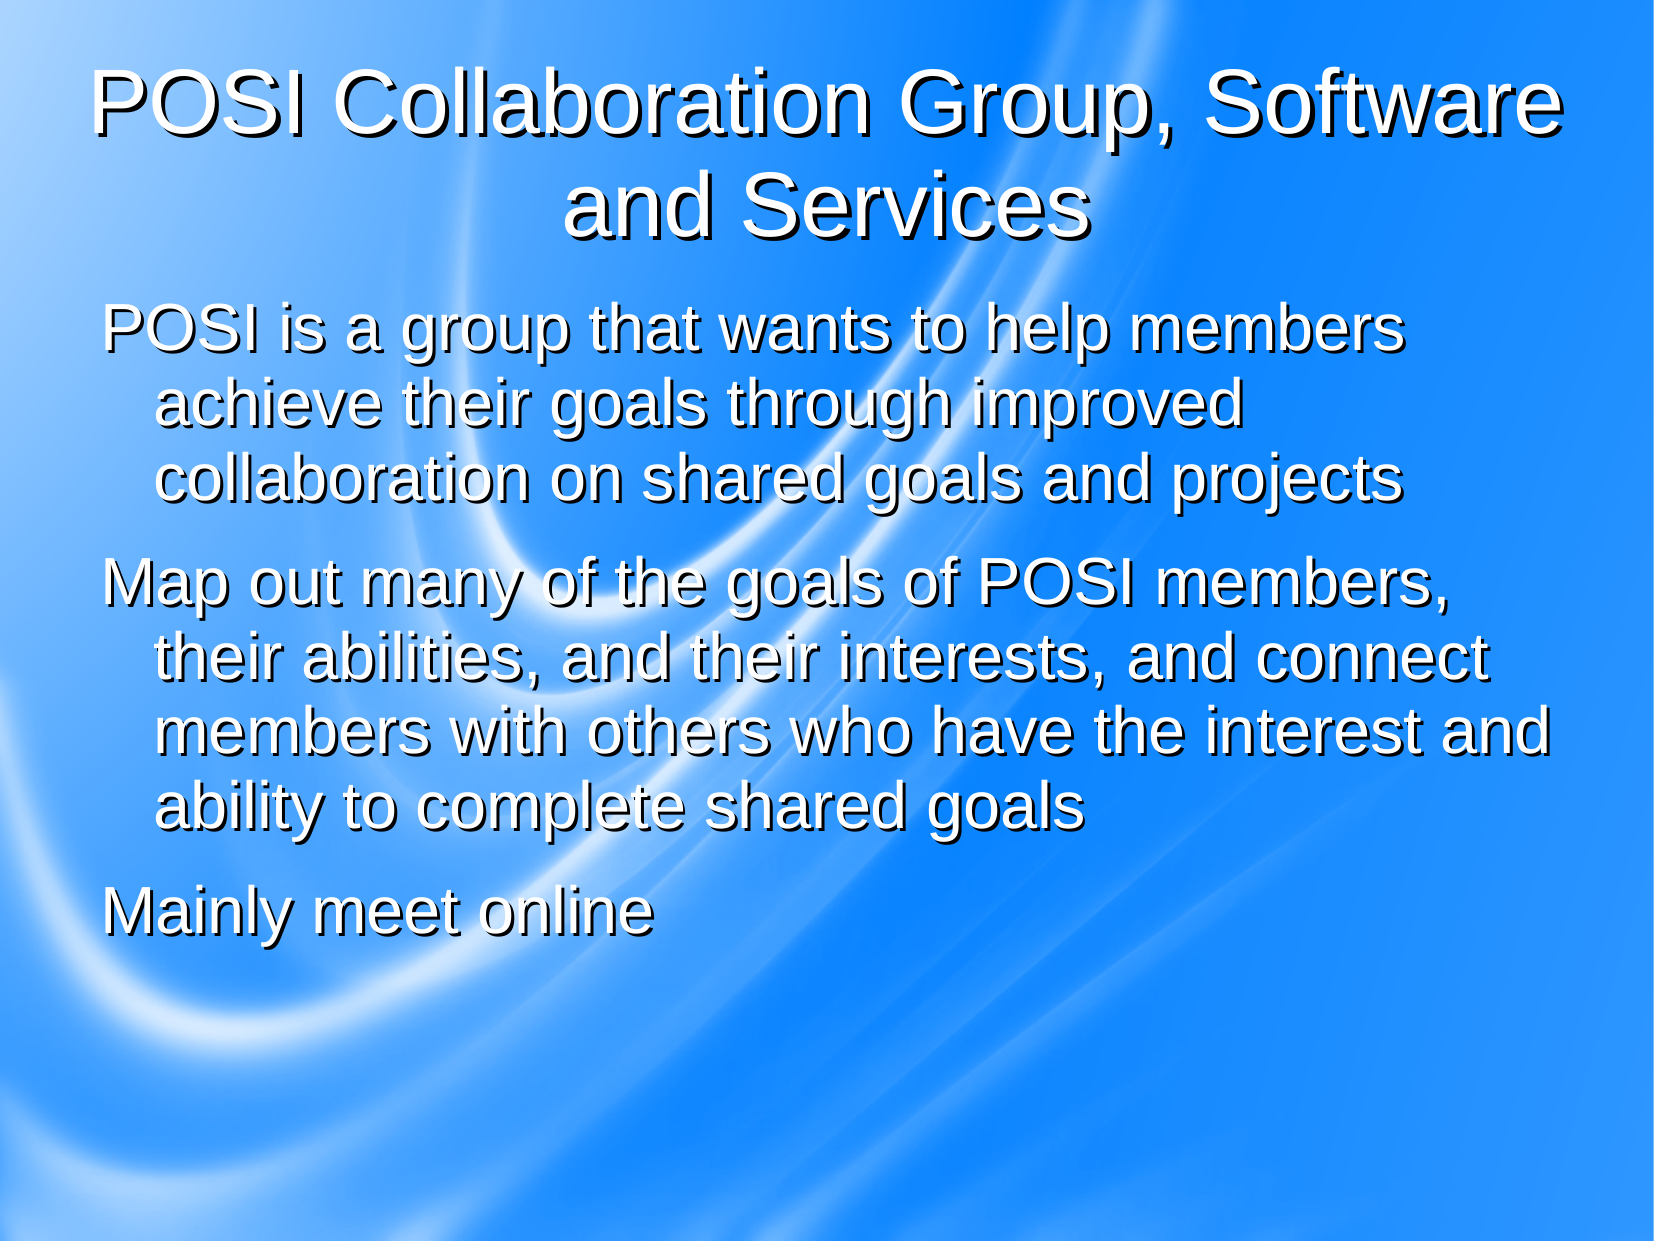

# POSI Collaboration Group, Software and Services
POSI is a group that wants to help members achieve their goals through improved collaboration on shared goals and projects
Map out many of the goals of POSI members, their abilities, and their interests, and connect members with others who have the interest and ability to complete shared goals
Mainly meet online